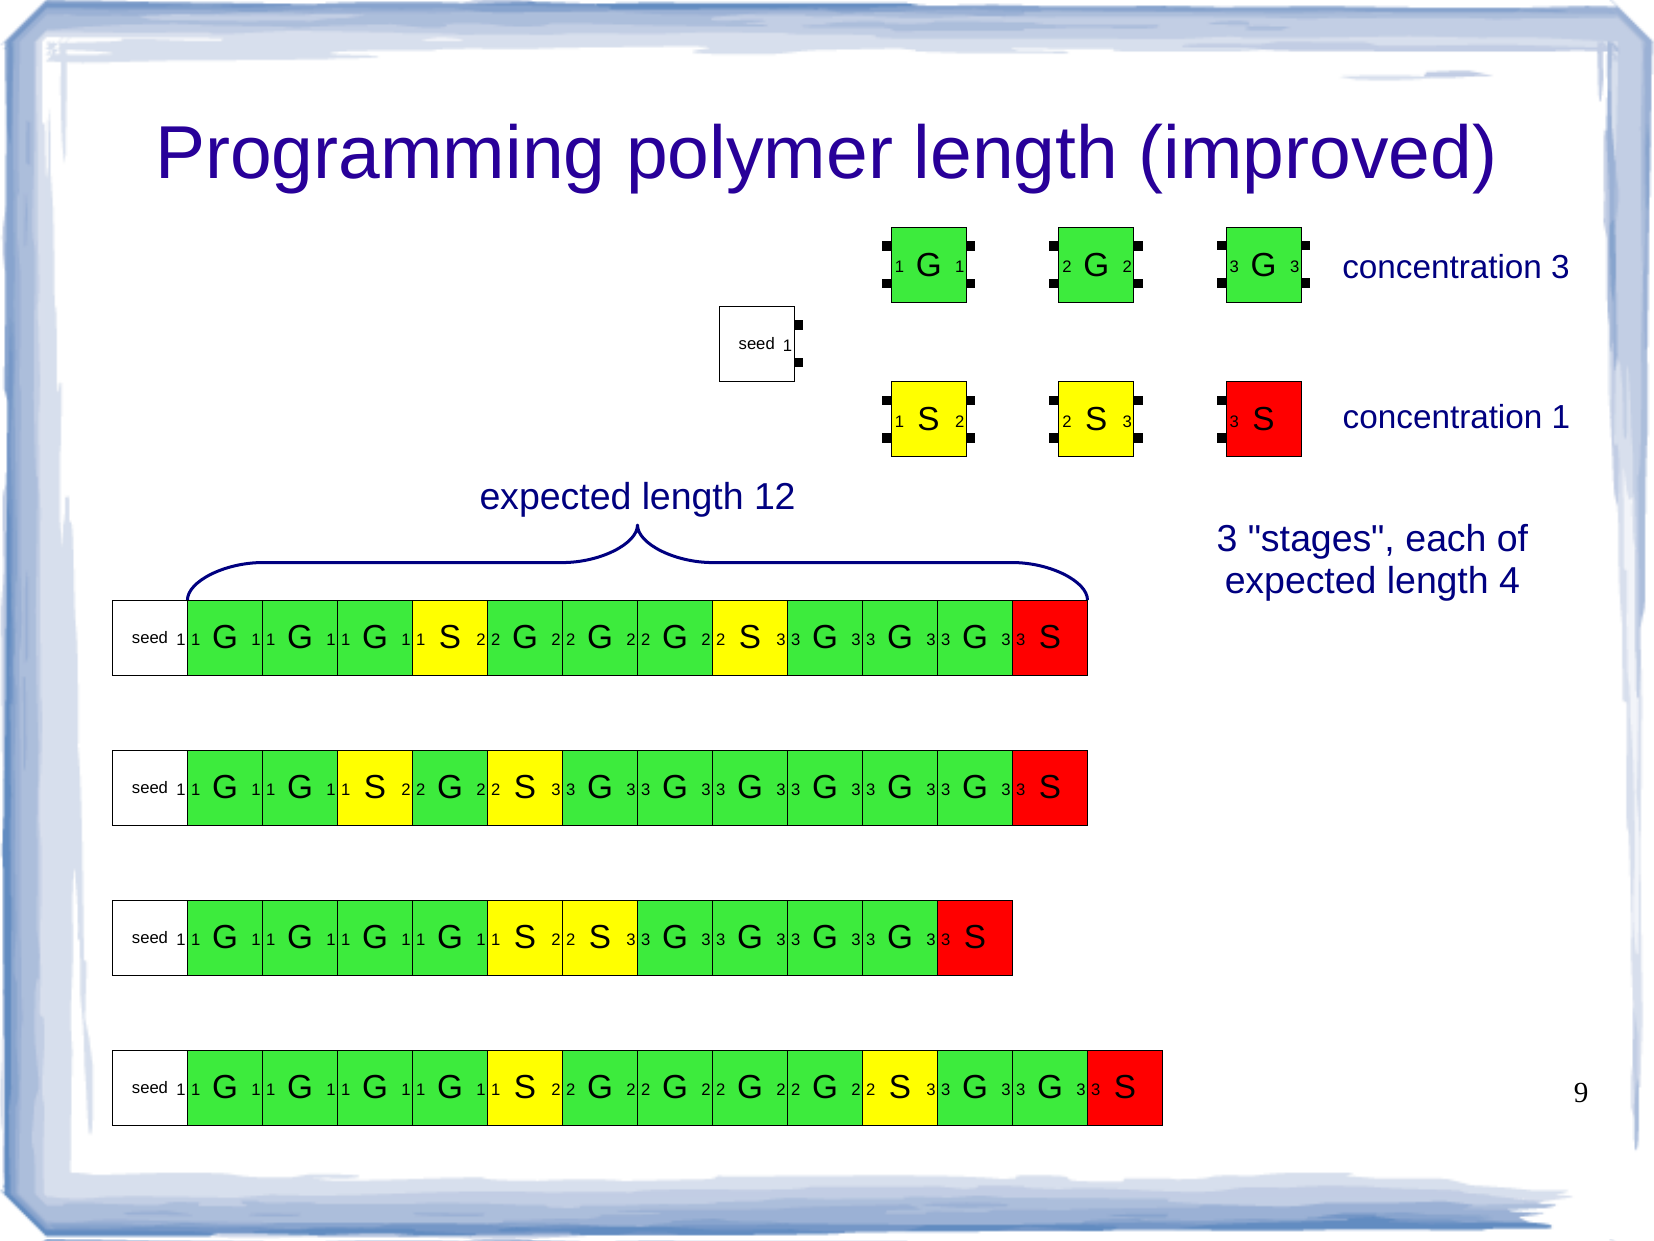

# Programming polymer length (improved)
G
3
3
S
3
3
3 "stages", each of expected length 4
G
2
2
S
2
2
G
1
1
concentration 3
seed
1
S
1
concentration 1
expected length 12
seed
1
G
1
1
G
1
1
G
1
1
S
1
2
G
2
2
G
2
2
G
2
2
S
2
3
G
3
3
G
3
3
G
3
3
S
3
seed
1
G
1
1
G
1
1
S
1
2
G
2
2
S
2
3
G
3
3
G
3
3
G
3
3
G
3
3
G
3
3
G
3
3
S
3
seed
1
G
1
1
G
1
1
G
1
1
G
1
1
S
1
2
S
2
3
G
3
3
G
3
3
G
3
3
G
3
3
S
3
seed
1
G
1
1
G
1
1
G
1
1
G
1
1
S
1
2
G
2
2
G
2
2
G
2
2
G
2
2
S
2
3
G
3
3
G
3
3
G
3
3
G
3
3
S
3
S
3
9